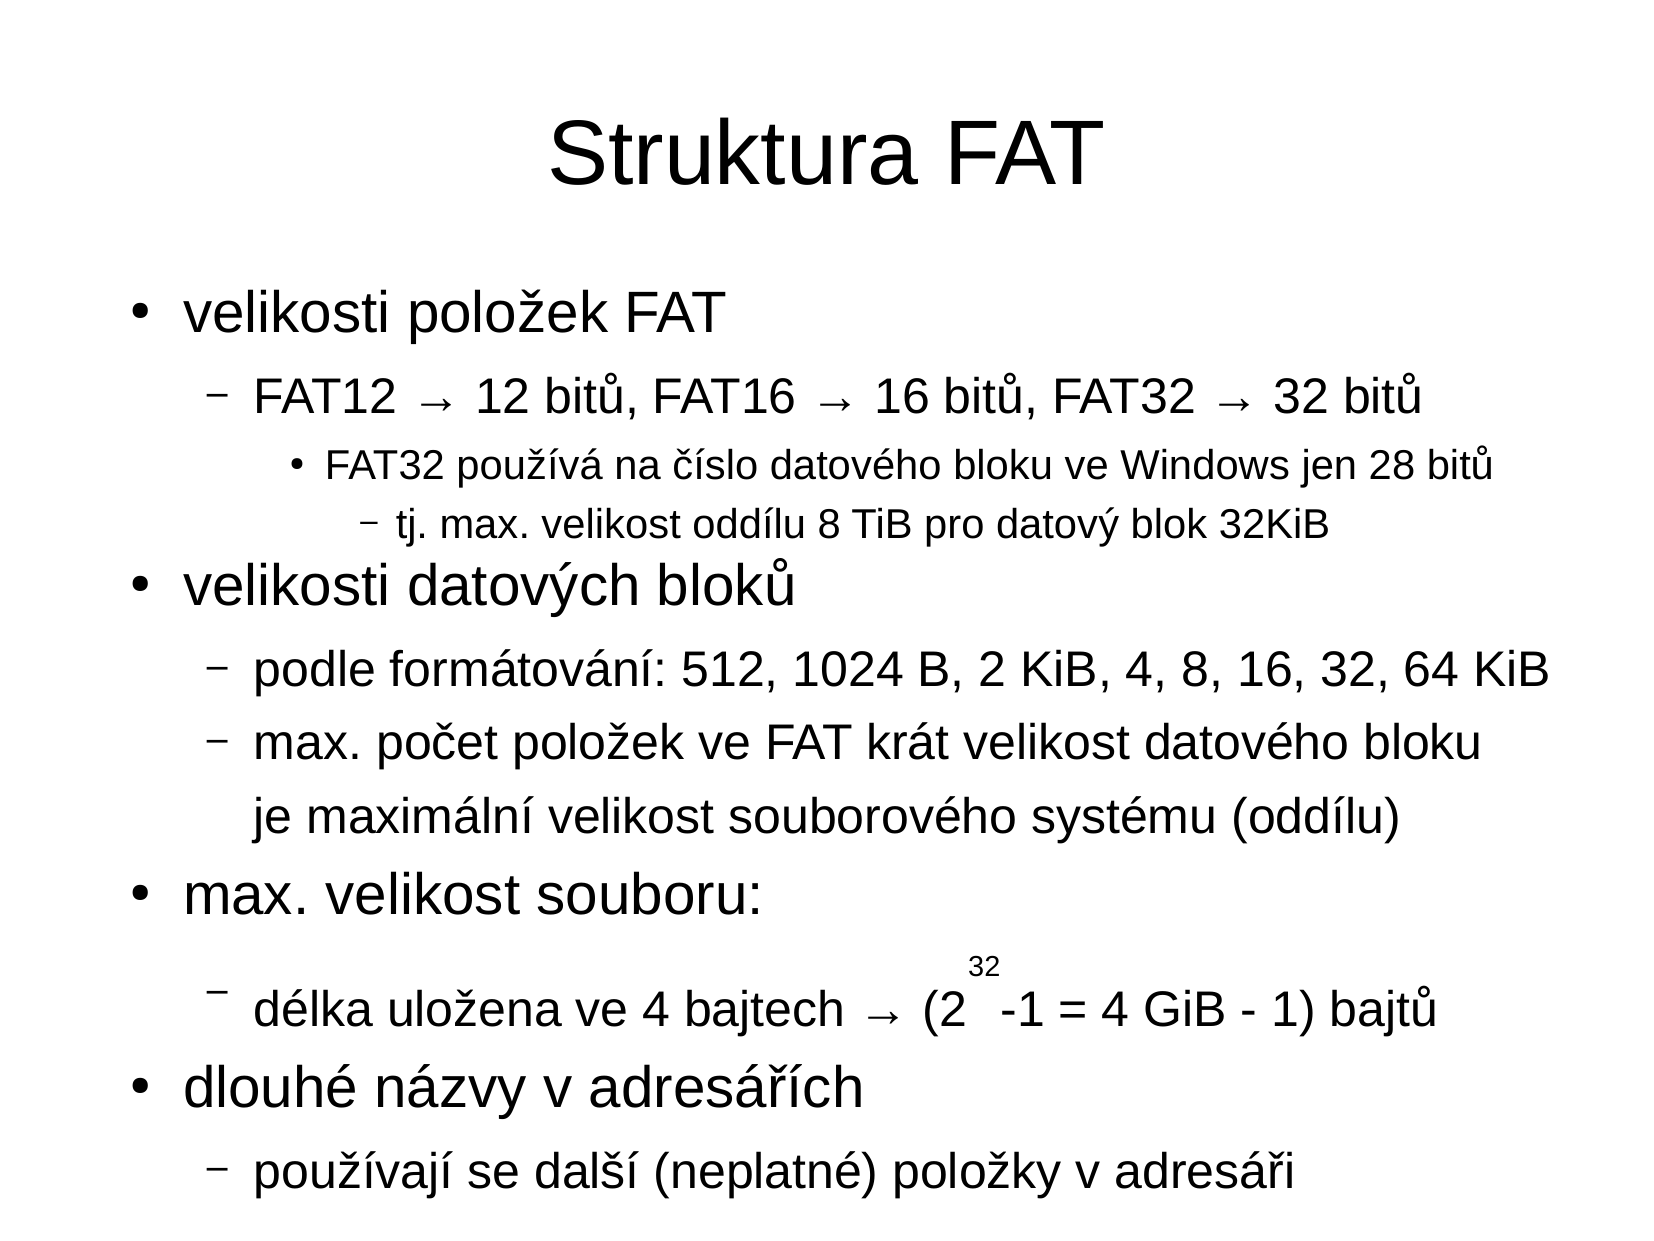

# Struktura FAT
velikosti položek FAT
FAT12 → 12 bitů, FAT16 → 16 bitů, FAT32 → 32 bitů
FAT32 používá na číslo datového bloku ve Windows jen 28 bitů
tj. max. velikost oddílu 8 TiB pro datový blok 32KiB
velikosti datových bloků
podle formátování: 512, 1024 B, 2 KiB, 4, 8, 16, 32, 64 KiB
max. počet položek ve FAT krát velikost datového bloku
je maximální velikost souborového systému (oddílu)
max. velikost souboru:
délka uložena ve 4 bajtech → (232-1 = 4 GiB - 1) bajtů
dlouhé názvy v adresářích
používají se další (neplatné) položky v adresáři